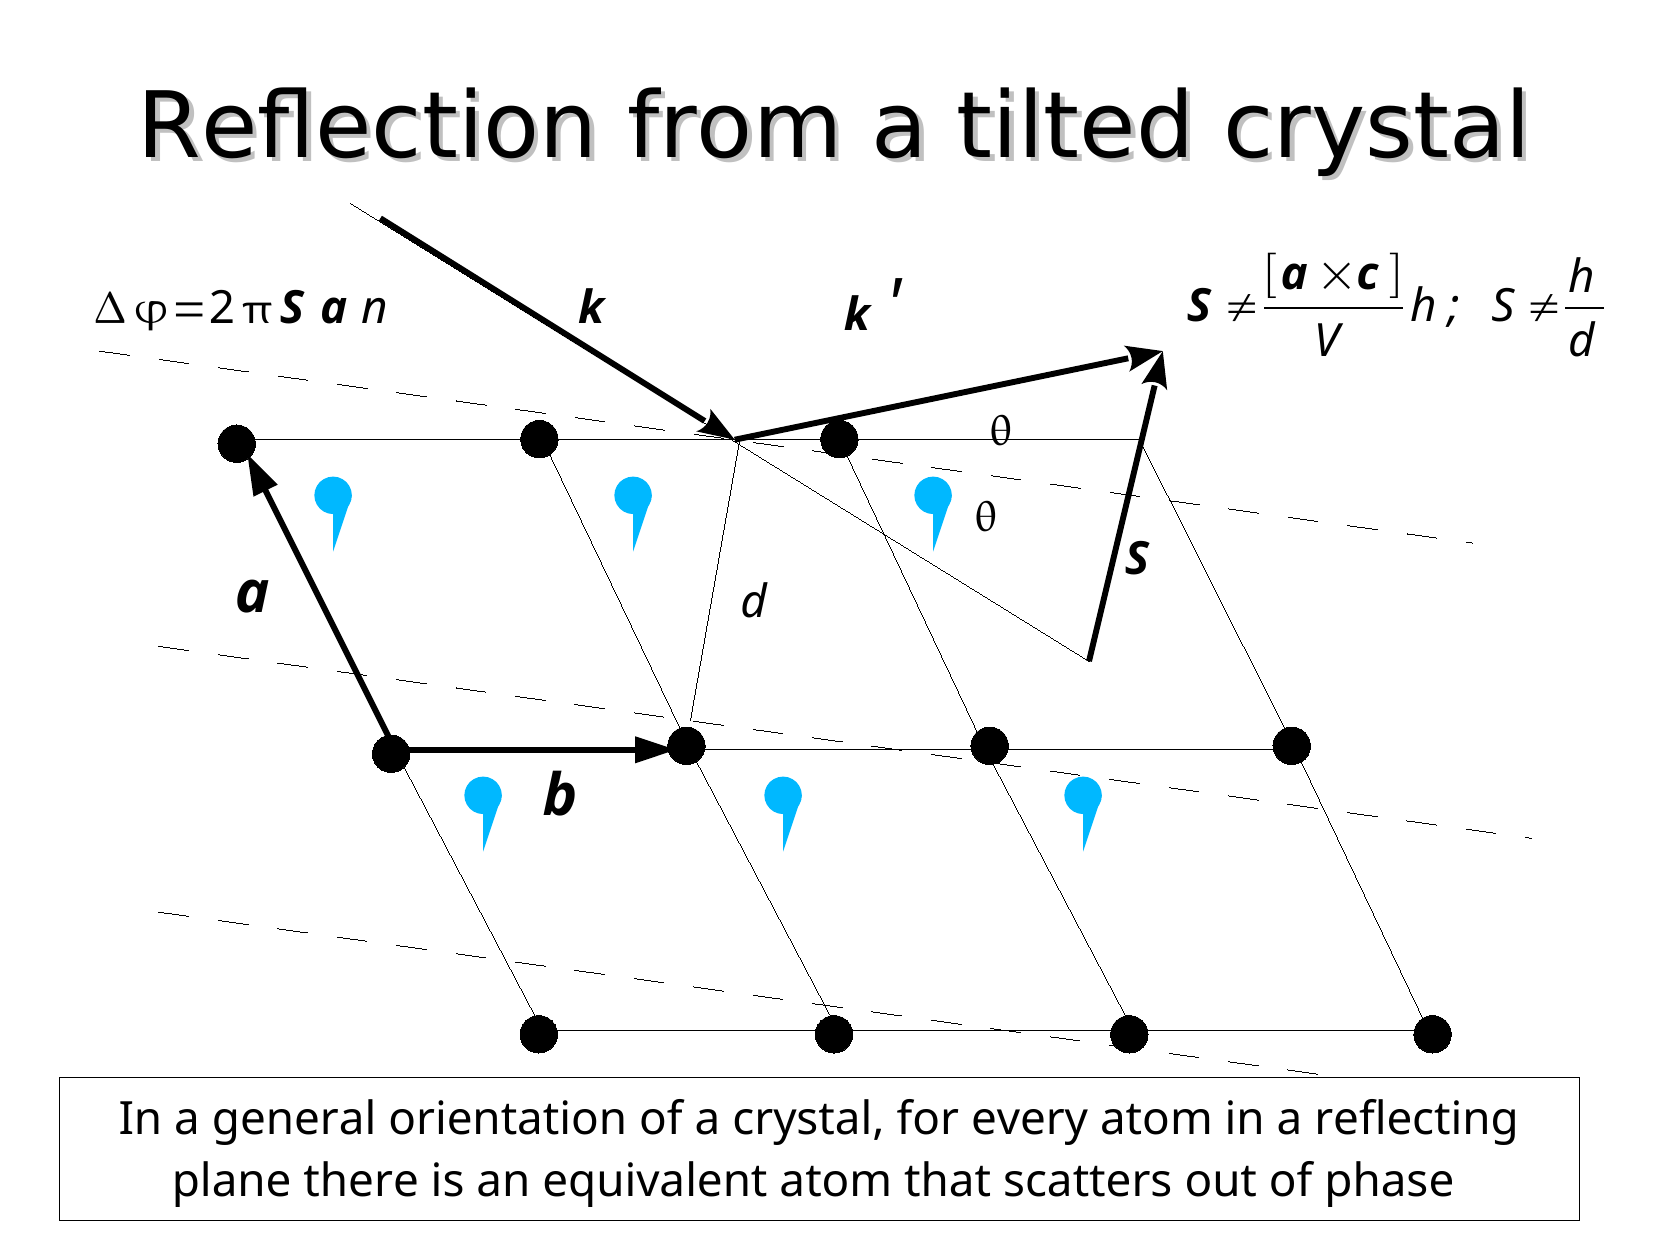

# Reflection from a tilted crystal
a
b
In a general orientation of a crystal, for every atom in a reflecting plane there is an equivalent atom that scatters out of phase